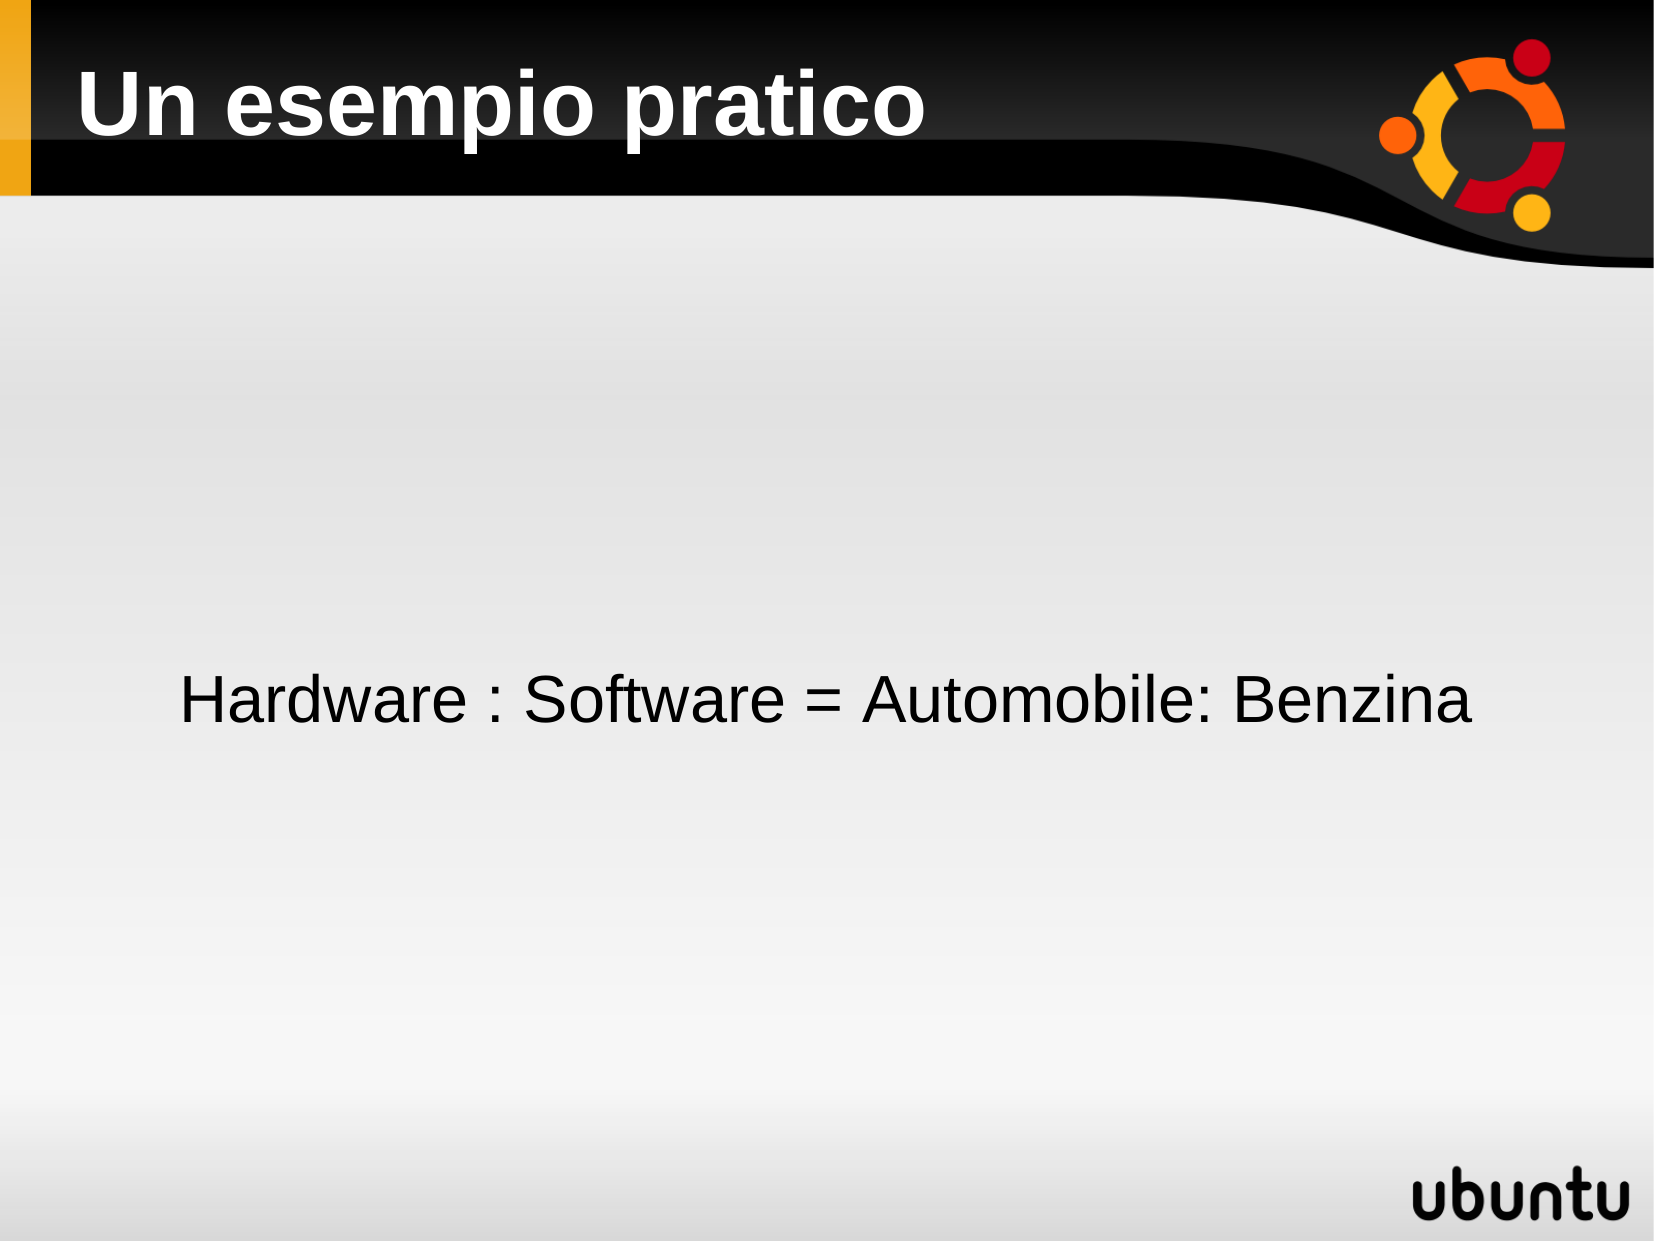

# Un esempio pratico
Hardware : Software = Automobile: Benzina